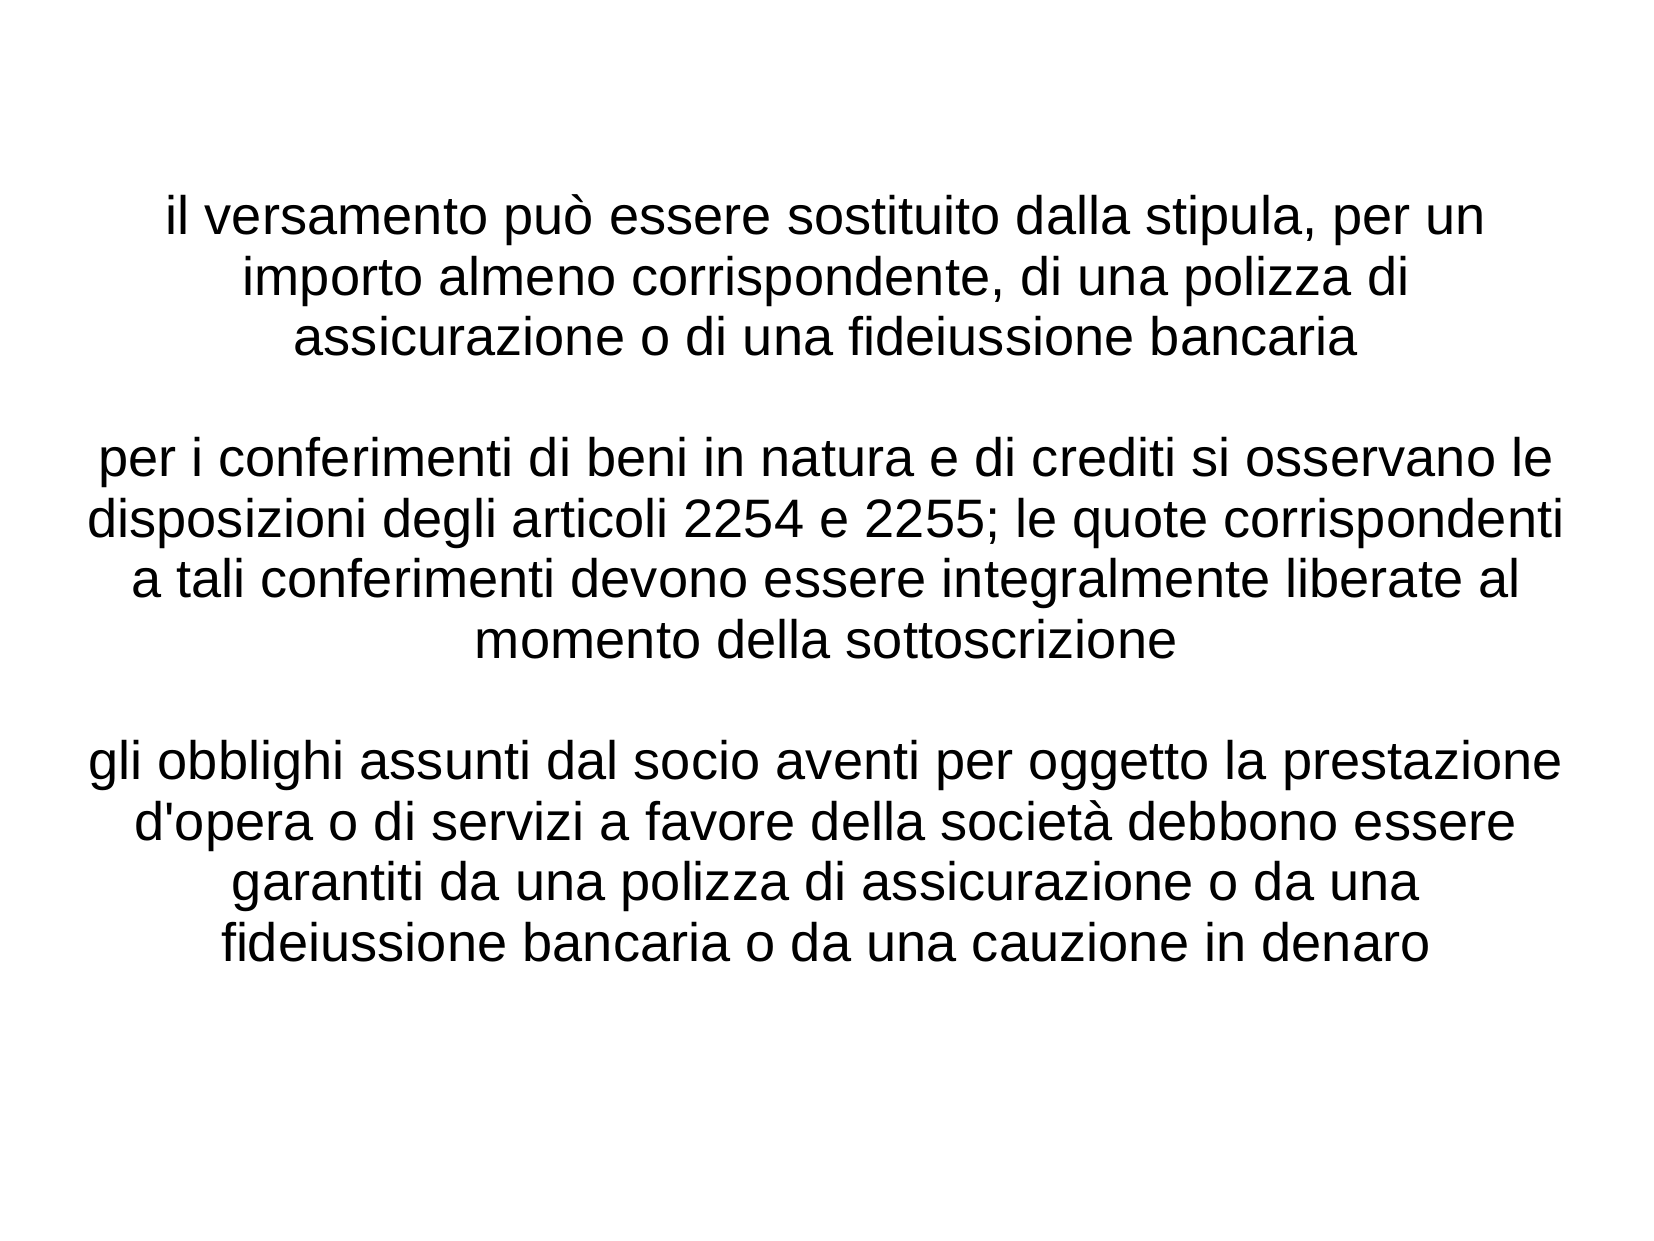

# il versamento può essere sostituito dalla stipula, per un importo almeno corrispondente, di una polizza di assicurazione o di una fideiussione bancaria
per i conferimenti di beni in natura e di crediti si osservano le disposizioni degli articoli 2254 e 2255; le quote corrispondenti a tali conferimenti devono essere integralmente liberate al momento della sottoscrizione
gli obblighi assunti dal socio aventi per oggetto la prestazione d'opera o di servizi a favore della società debbono essere garantiti da una polizza di assicurazione o da una fideiussione bancaria o da una cauzione in denaro